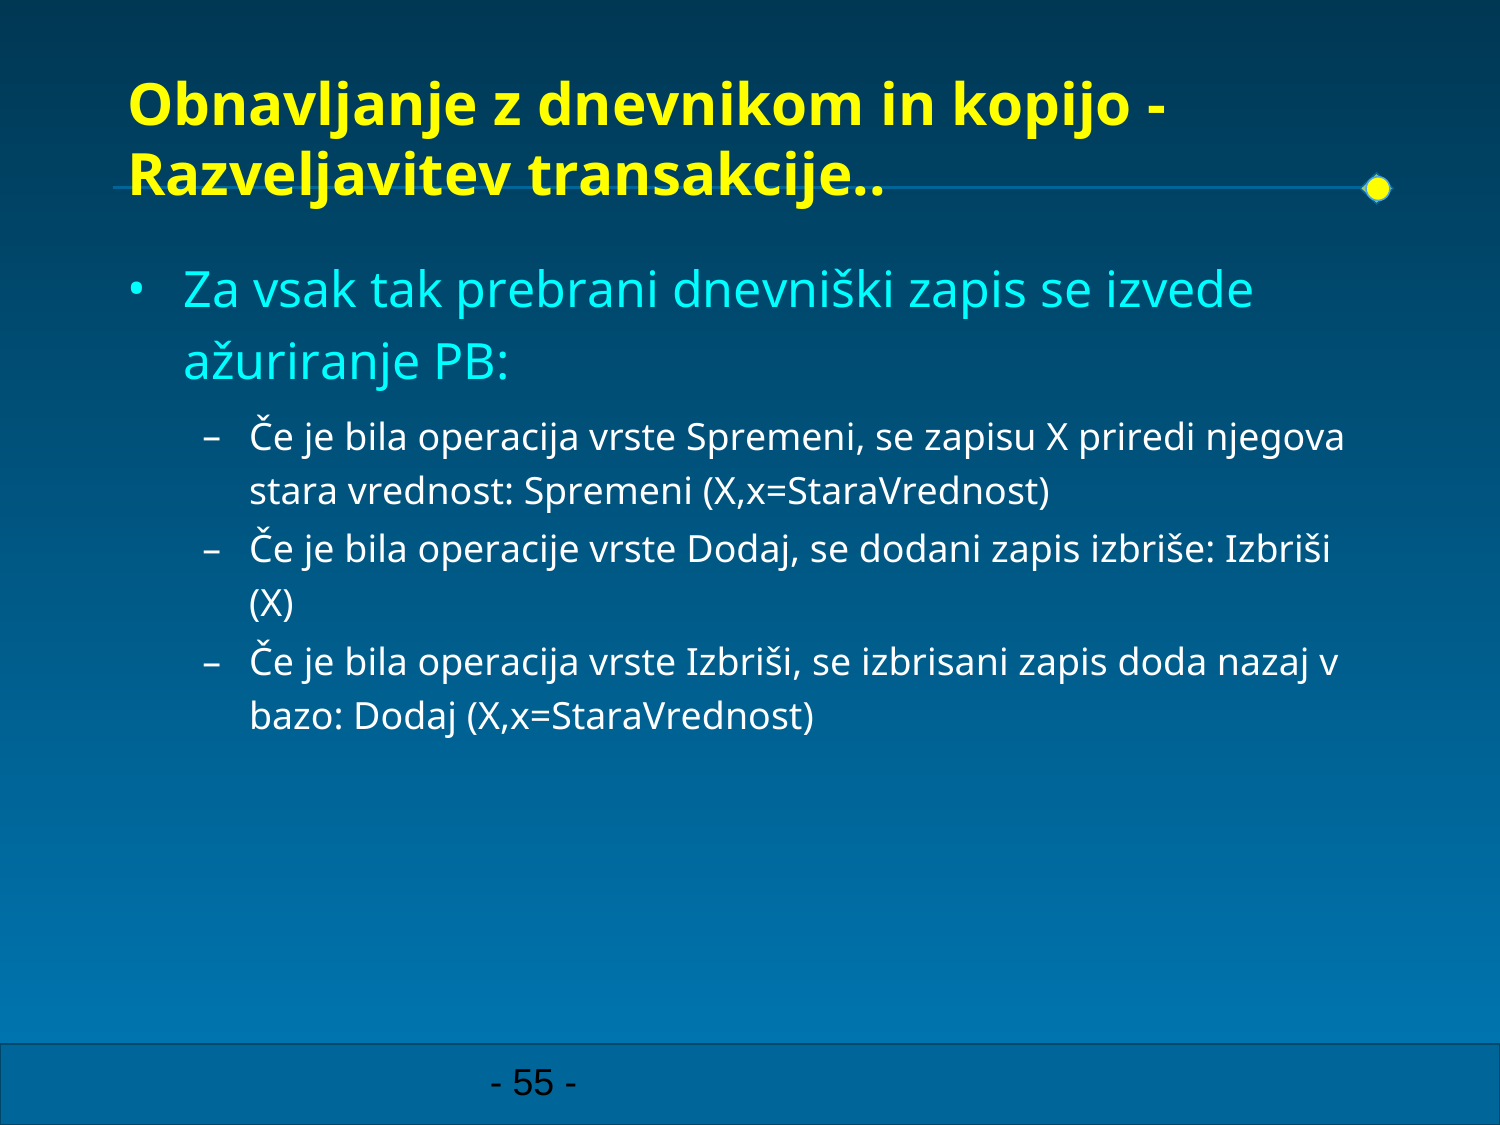

Obnavljanje z dnevnikom in kopijo - Razveljavitev transakcije..
# Za vsak tak prebrani dnevniški zapis se izvede ažuriranje PB:
Če je bila operacija vrste Spremeni, se zapisu X priredi njegova stara vrednost: Spremeni (X,x=StaraVrednost)
Če je bila operacije vrste Dodaj, se dodani zapis izbriše: Izbriši (X)
Če je bila operacija vrste Izbriši, se izbrisani zapis doda nazaj v bazo: Dodaj (X,x=StaraVrednost)